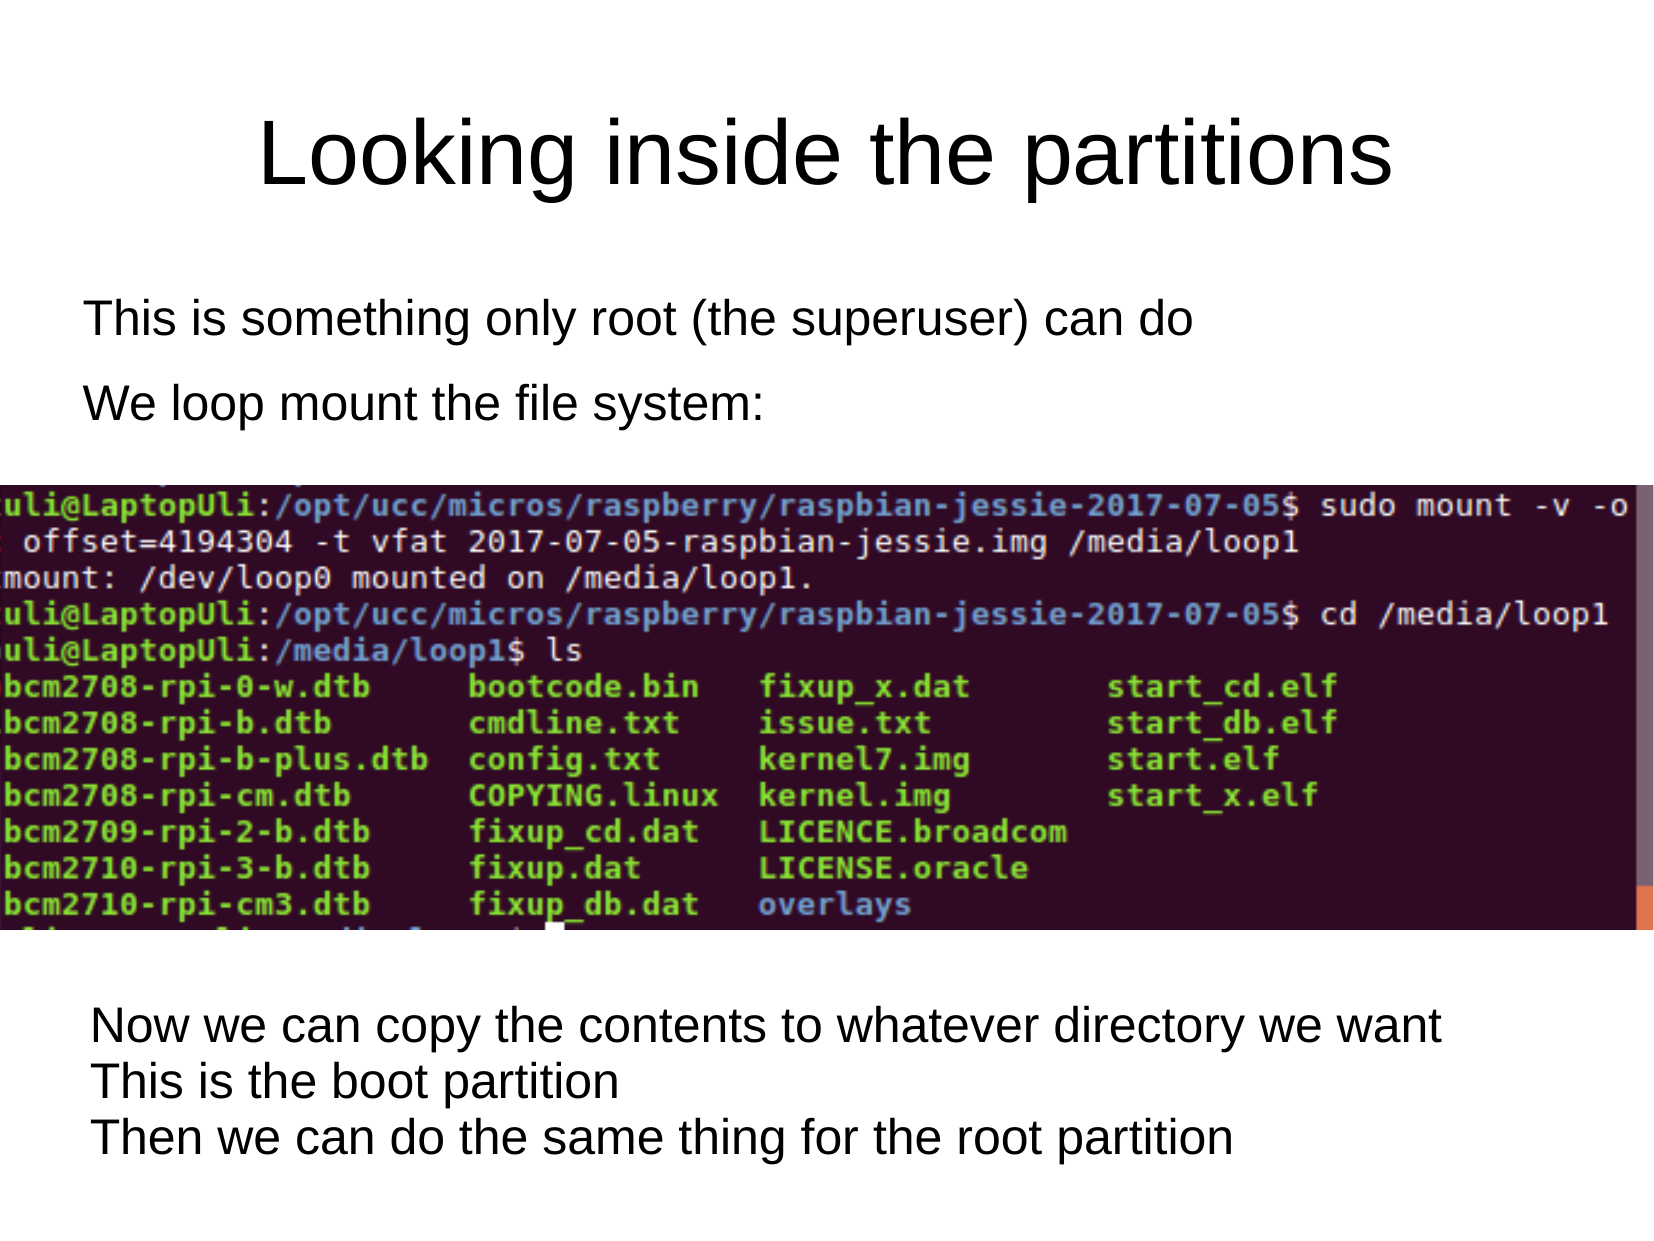

# Looking inside the partitions
This is something only root (the superuser) can do
We loop mount the file system:
Now we can copy the contents to whatever directory we want
This is the boot partition
Then we can do the same thing for the root partition